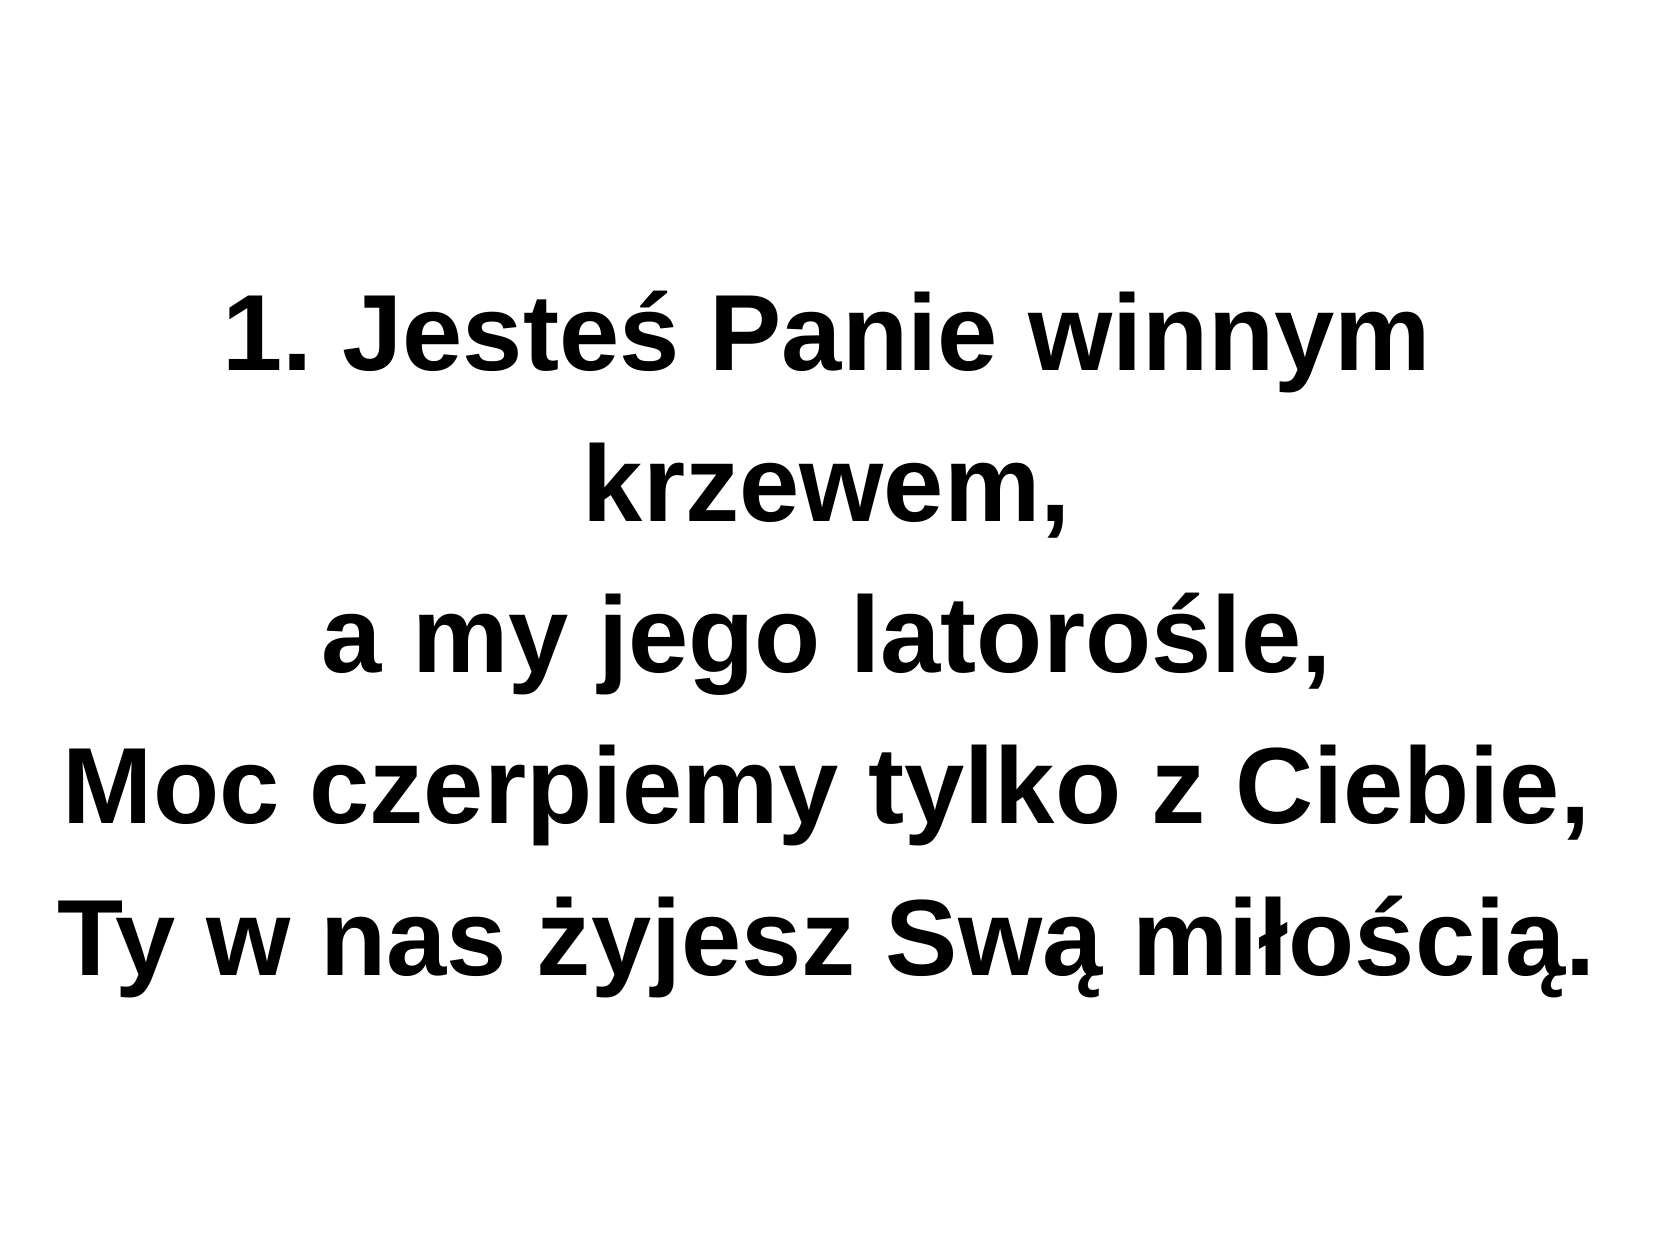

# 1. Jesteś Panie winnym krzewem,
a my jego latorośle,
Moc czerpiemy tylko z Ciebie,
Ty w nas żyjesz Swą miłością.